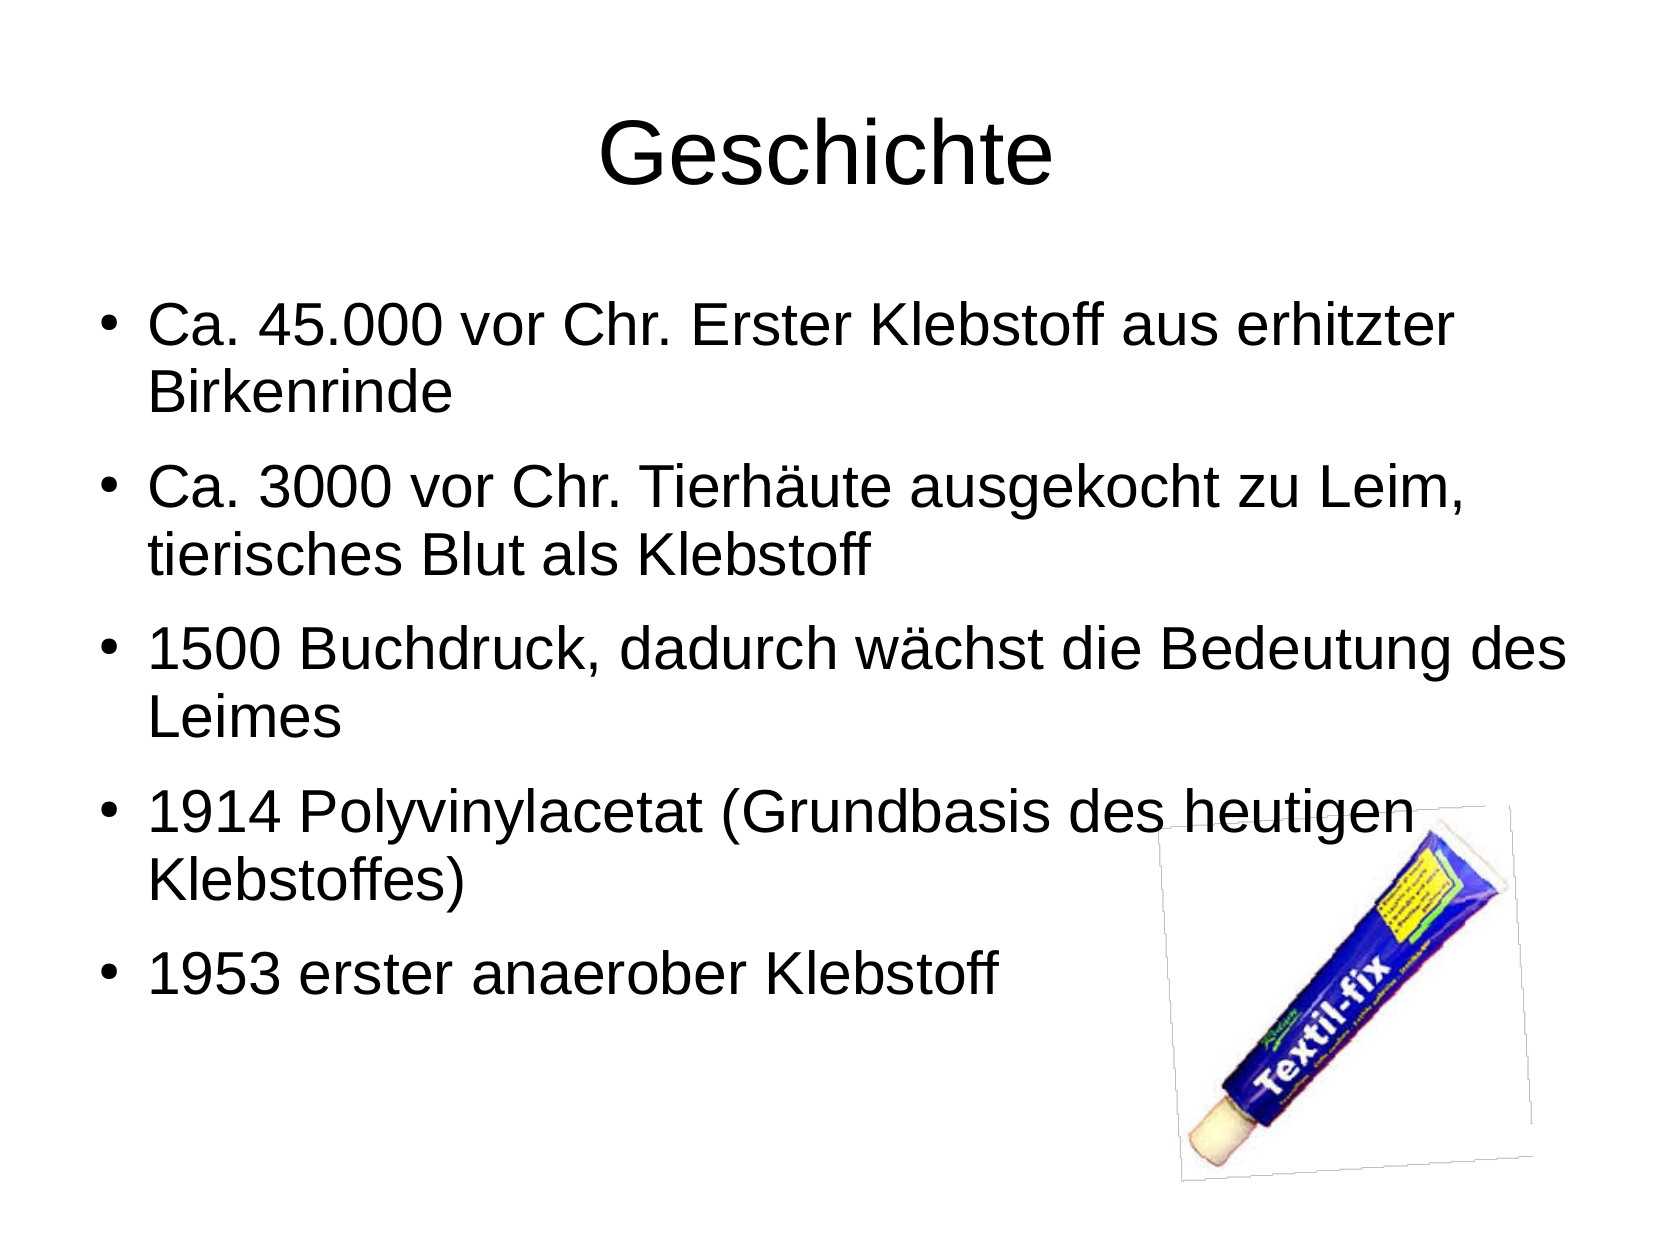

# Geschichte
Ca. 45.000 vor Chr. Erster Klebstoff aus erhitzter Birkenrinde
Ca. 3000 vor Chr. Tierhäute ausgekocht zu Leim, tierisches Blut als Klebstoff
1500 Buchdruck, dadurch wächst die Bedeutung des Leimes
1914 Polyvinylacetat (Grundbasis des heutigen Klebstoffes)
1953 erster anaerober Klebstoff